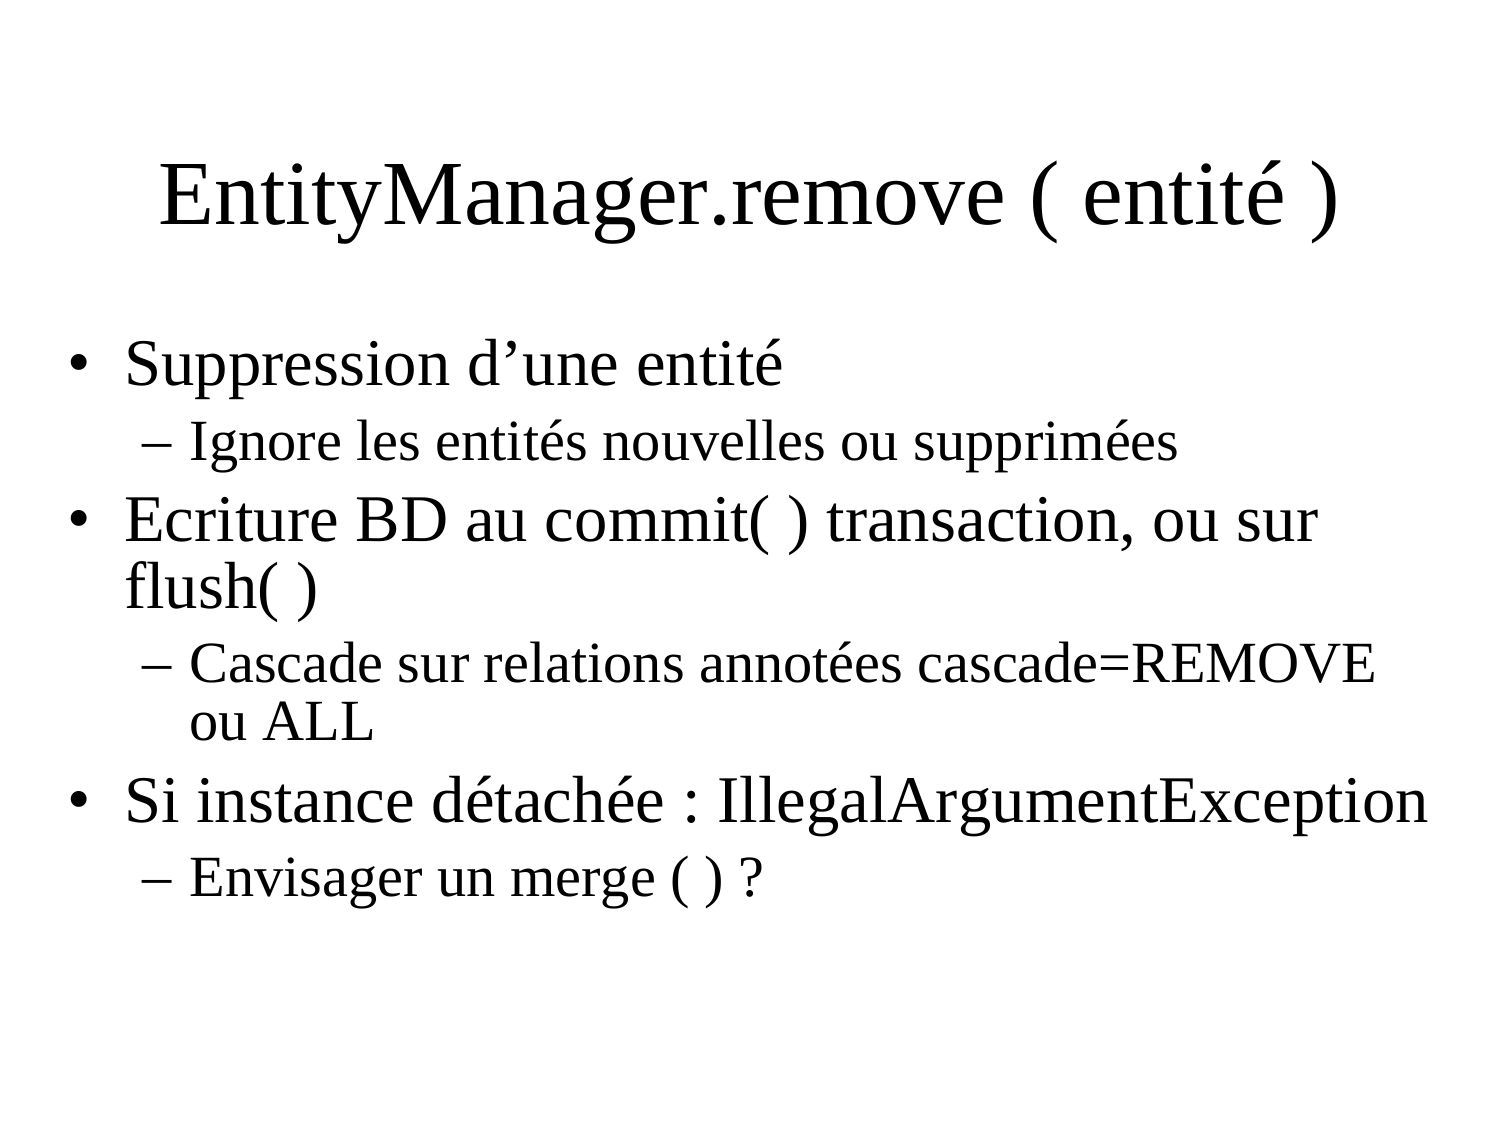

# EntityManager.remove ( entité )
Suppression d’une entité
Ignore les entités nouvelles ou supprimées
Ecriture BD au commit( ) transaction, ou sur flush( )
Cascade sur relations annotées cascade=REMOVE ou ALL
Si instance détachée : IllegalArgumentException
Envisager un merge ( ) ?